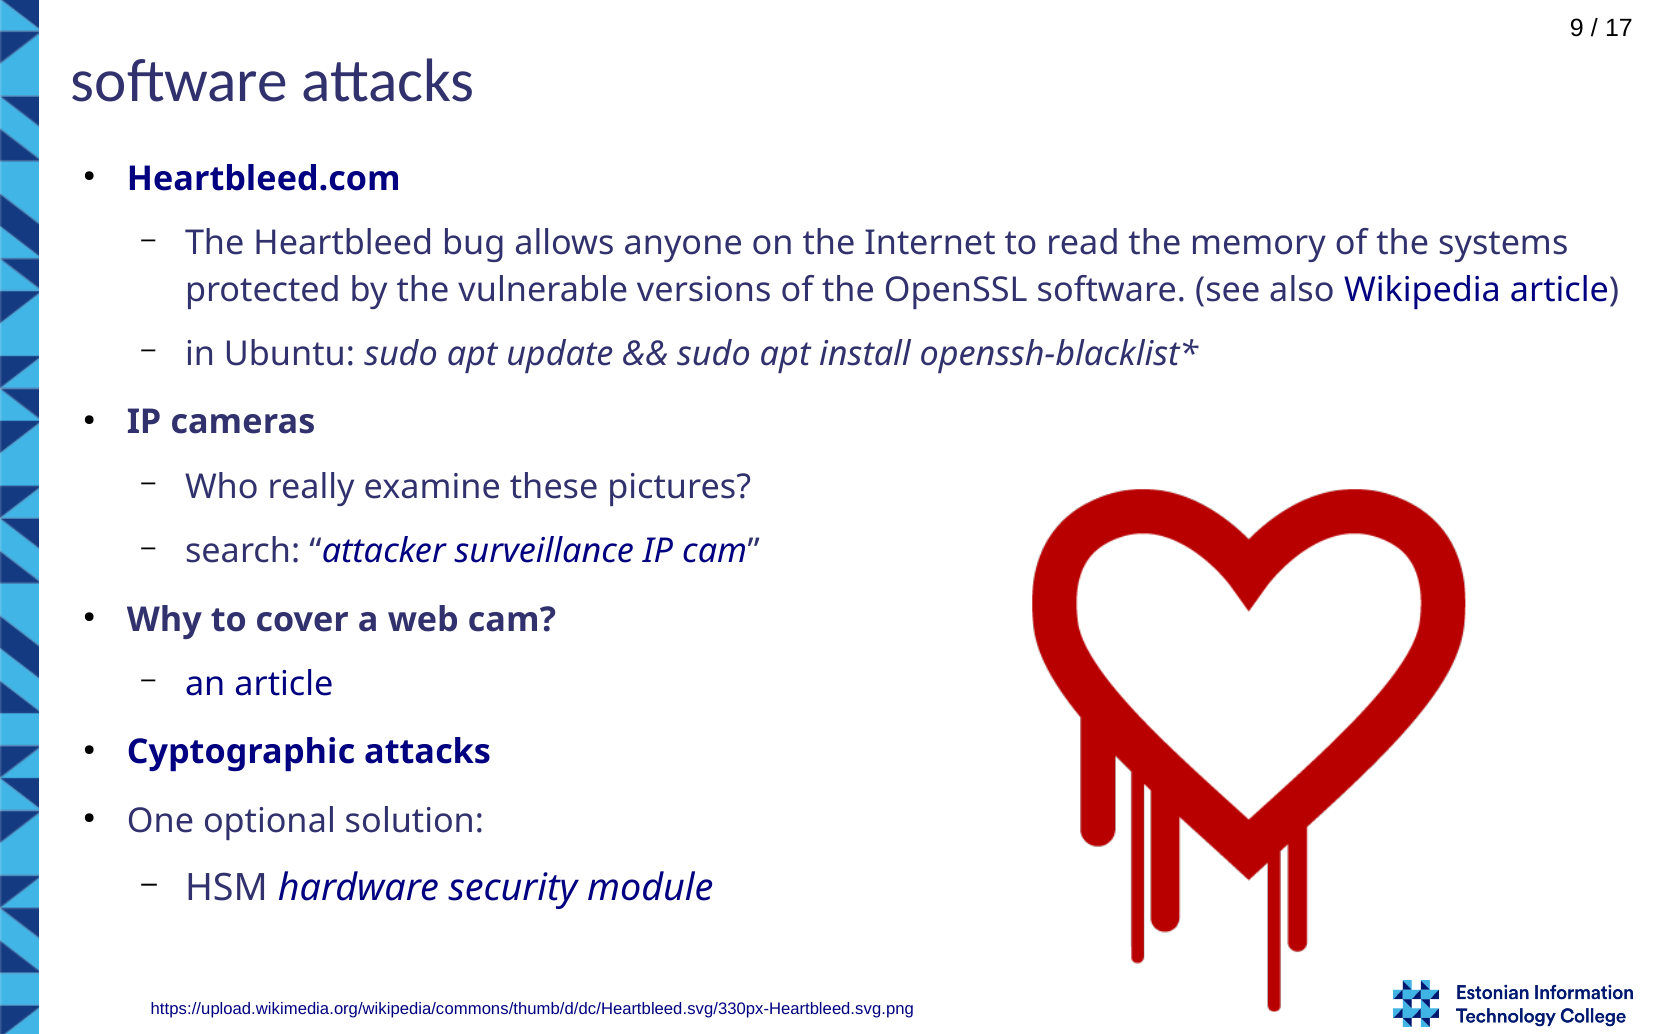

# software attacks
Heartbleed.com
The Heartbleed bug allows anyone on the Internet to read the memory of the systems protected by the vulnerable versions of the OpenSSL software. (see also Wikipedia article)
in Ubuntu: sudo apt update && sudo apt install openssh-blacklist*
IP cameras
Who really examine these pictures?
search: “attacker surveillance IP cam”
Why to cover a web cam?
an article
Cyptographic attacks
One optional solution:
HSM hardware security module
https://upload.wikimedia.org/wikipedia/commons/thumb/d/dc/Heartbleed.svg/330px-Heartbleed.svg.png